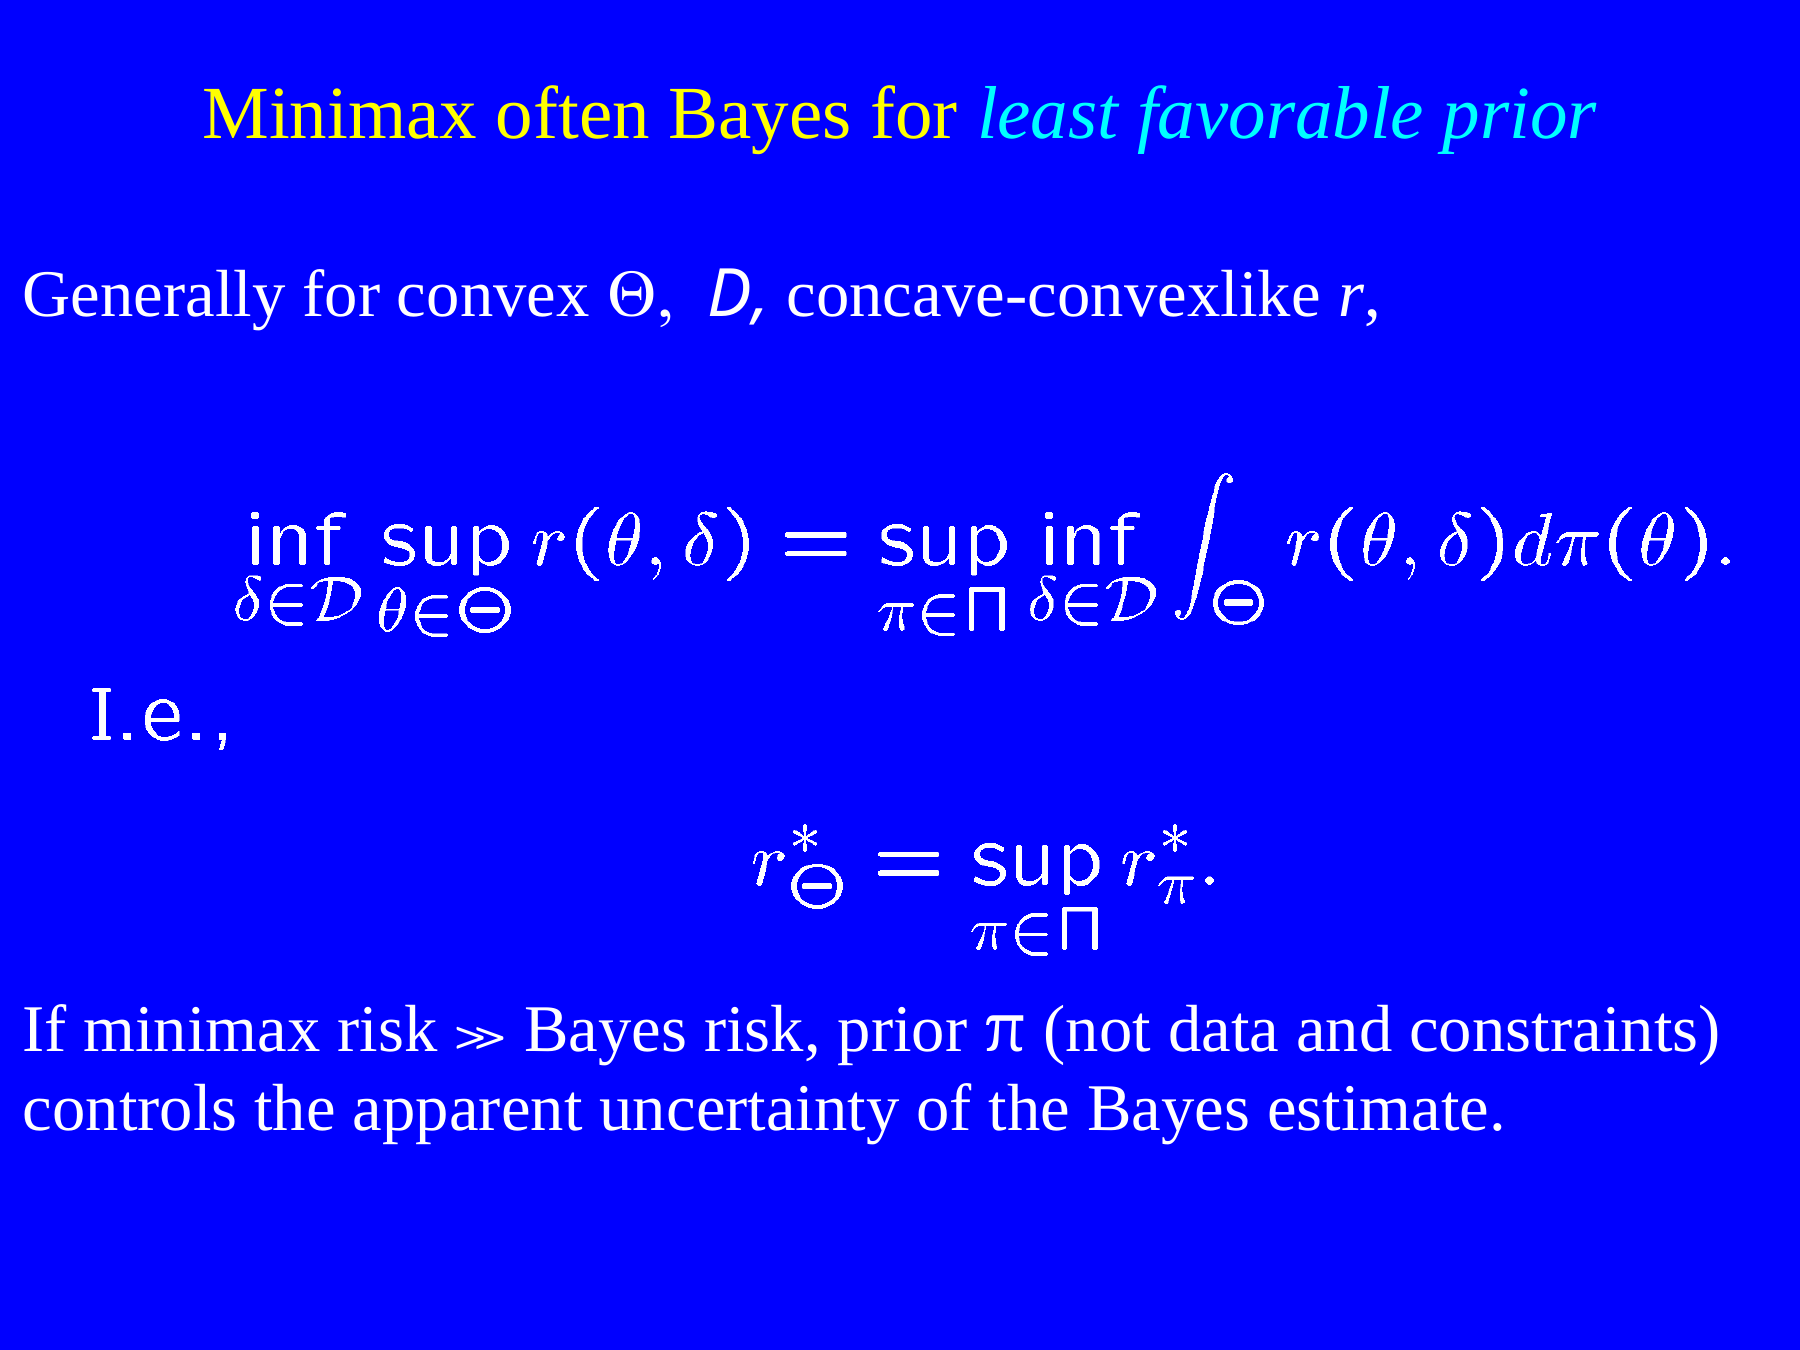

# Minimax often Bayes for least favorable prior
Generally for convex D, concave-convexlike r,
If minimax risk ≫ Bayes risk, prior π (not data and constraints) controls the apparent uncertainty of the Bayes estimate.